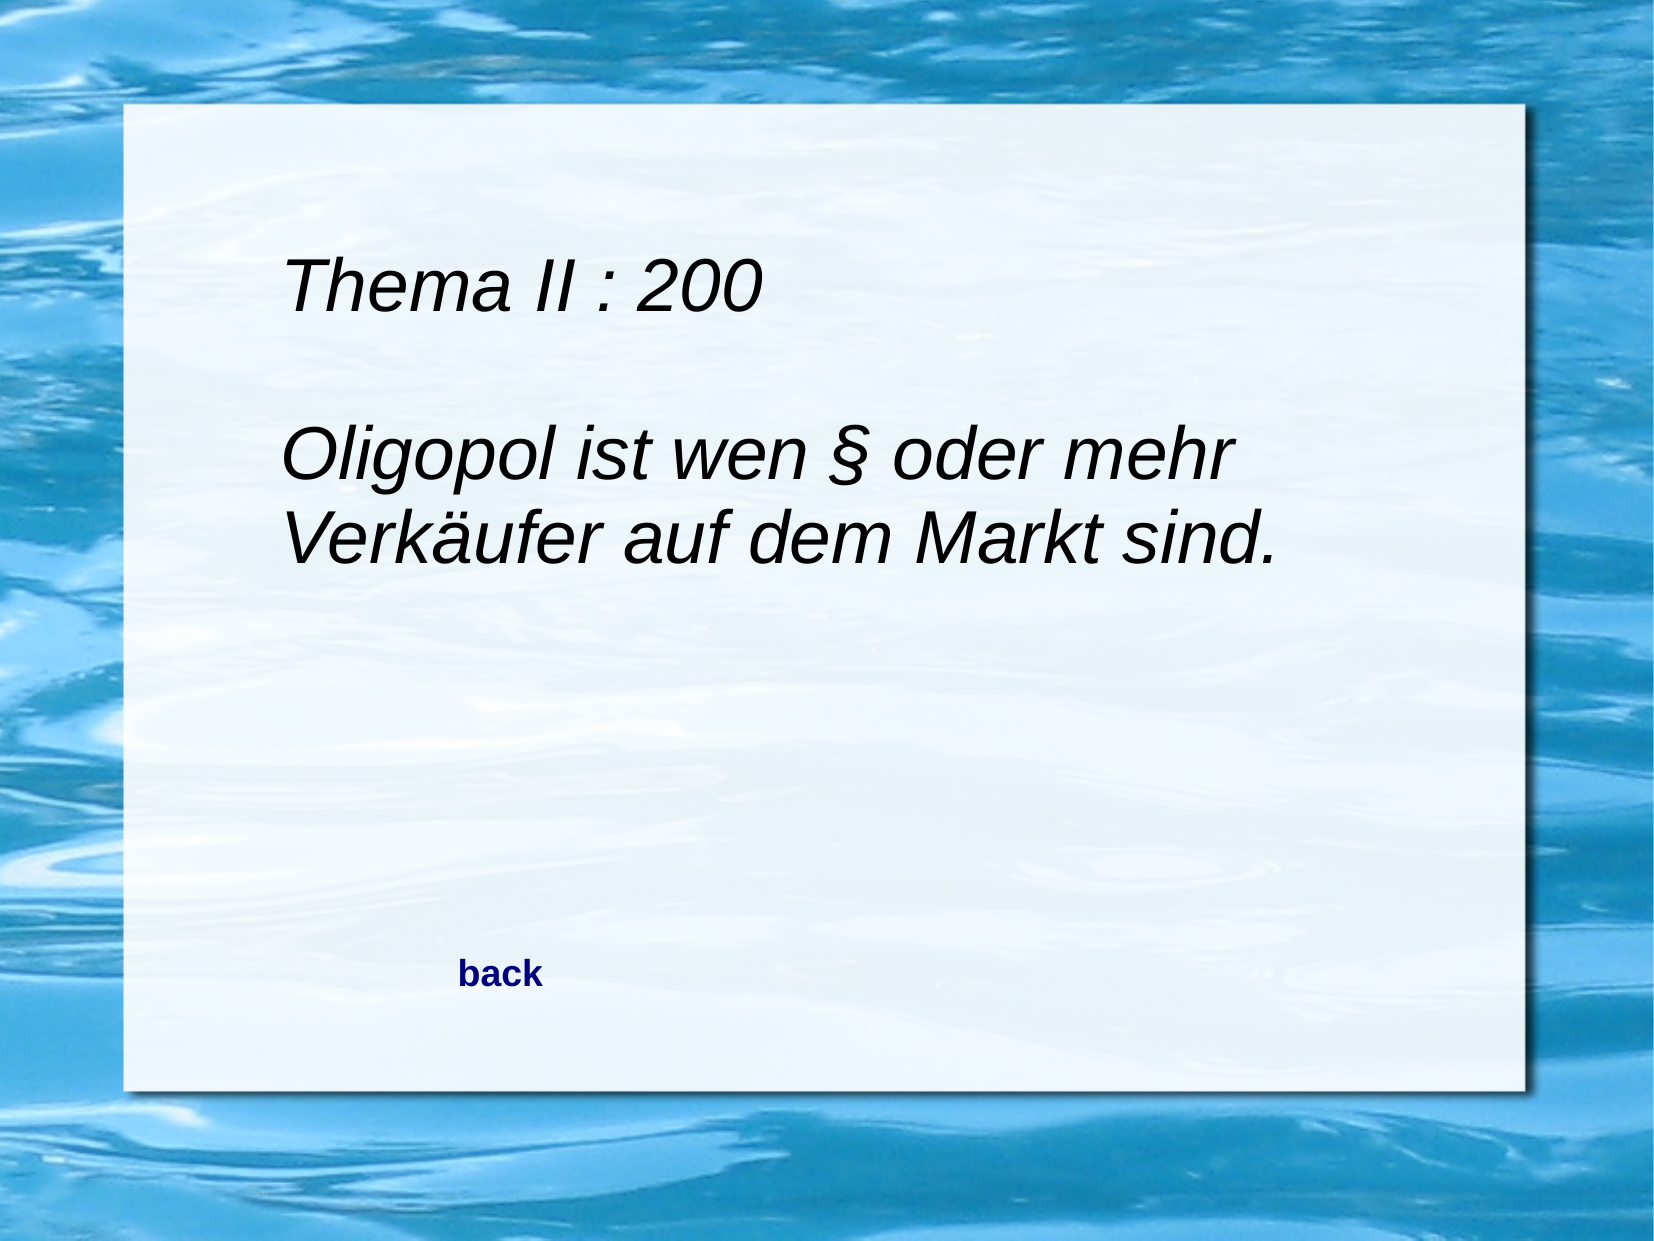

Thema II : 200
Oligopol ist wen § oder mehr Verkäufer auf dem Markt sind.
back